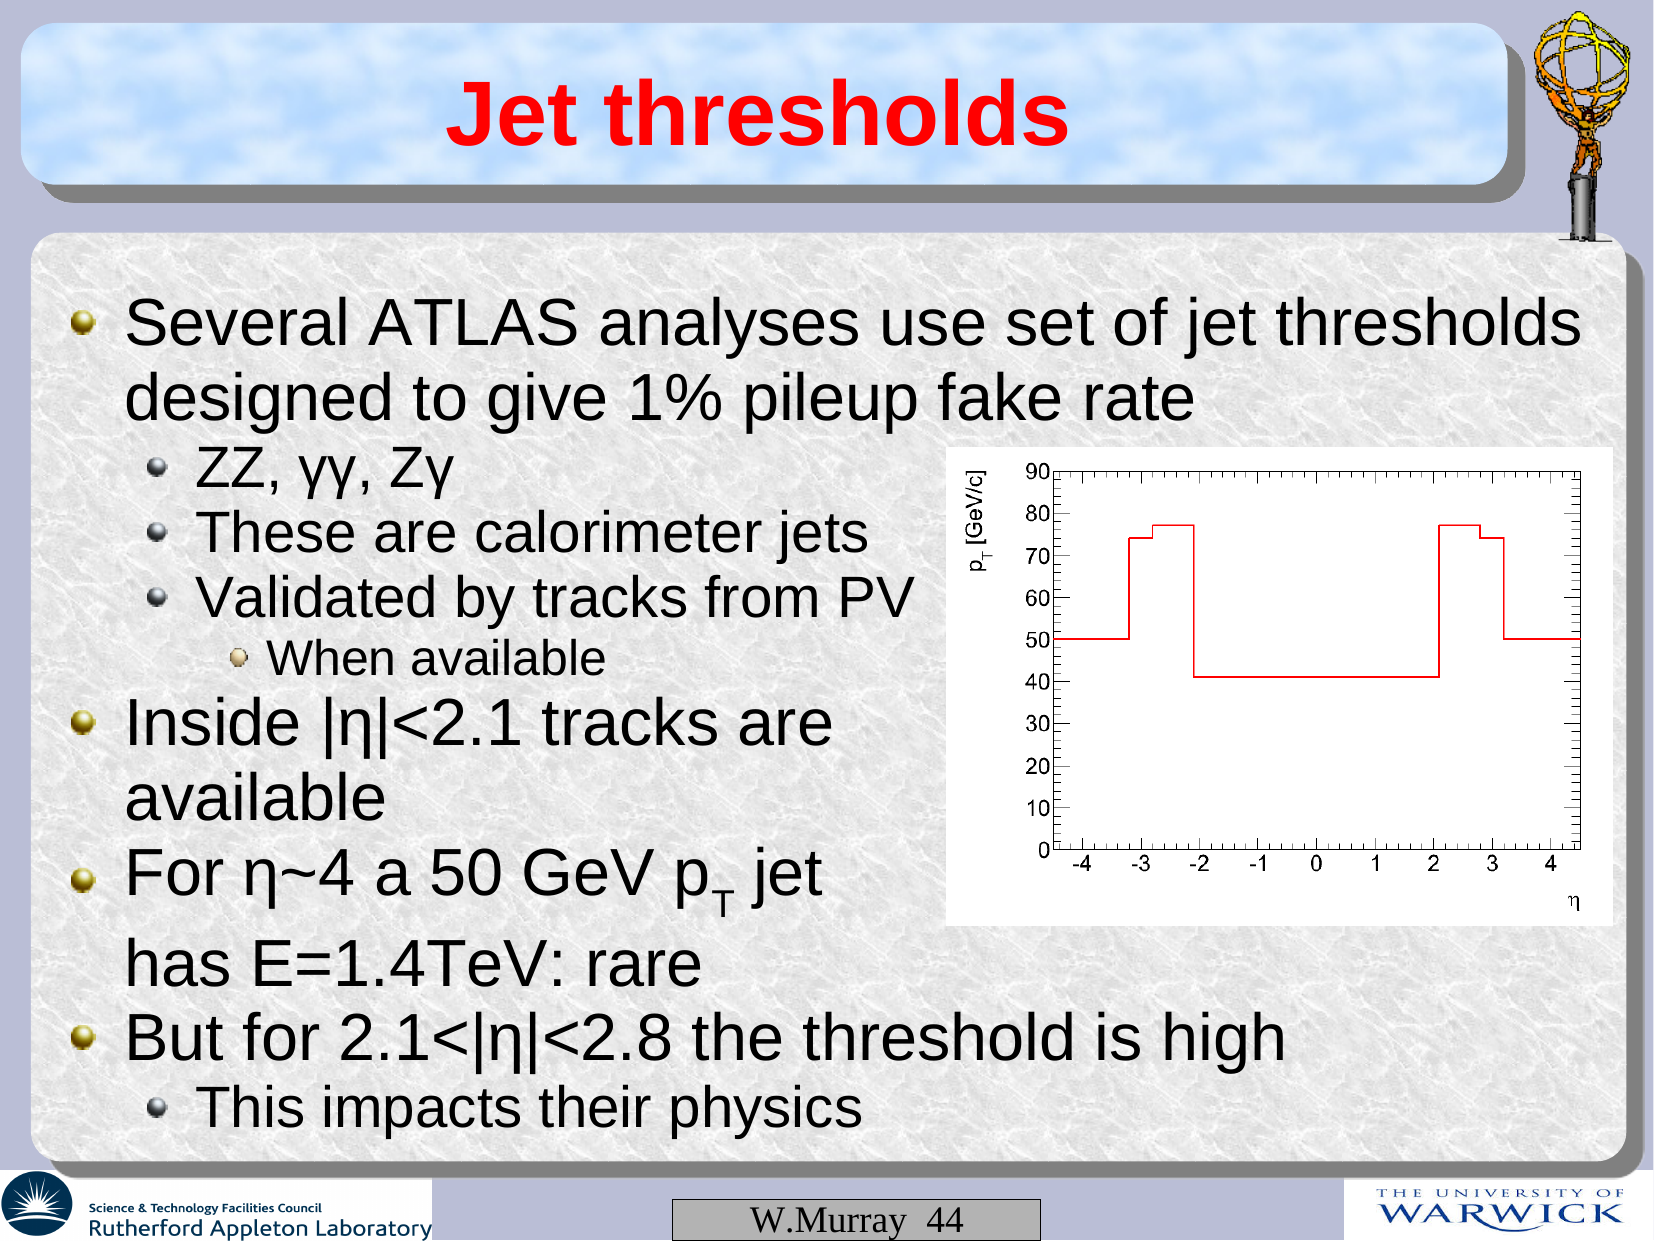

# Jet thresholds
Several ATLAS analyses use set of jet thresholds designed to give 1% pileup fake rate
ZZ, γγ, Zγ
These are calorimeter jets
Validated by tracks from PV
When available
Inside |η|<2.1 tracks are
available
For η~4 a 50 GeV pT jet
has E=1.4TeV: rare
But for 2.1<|η|<2.8 the threshold is high
This impacts their physics